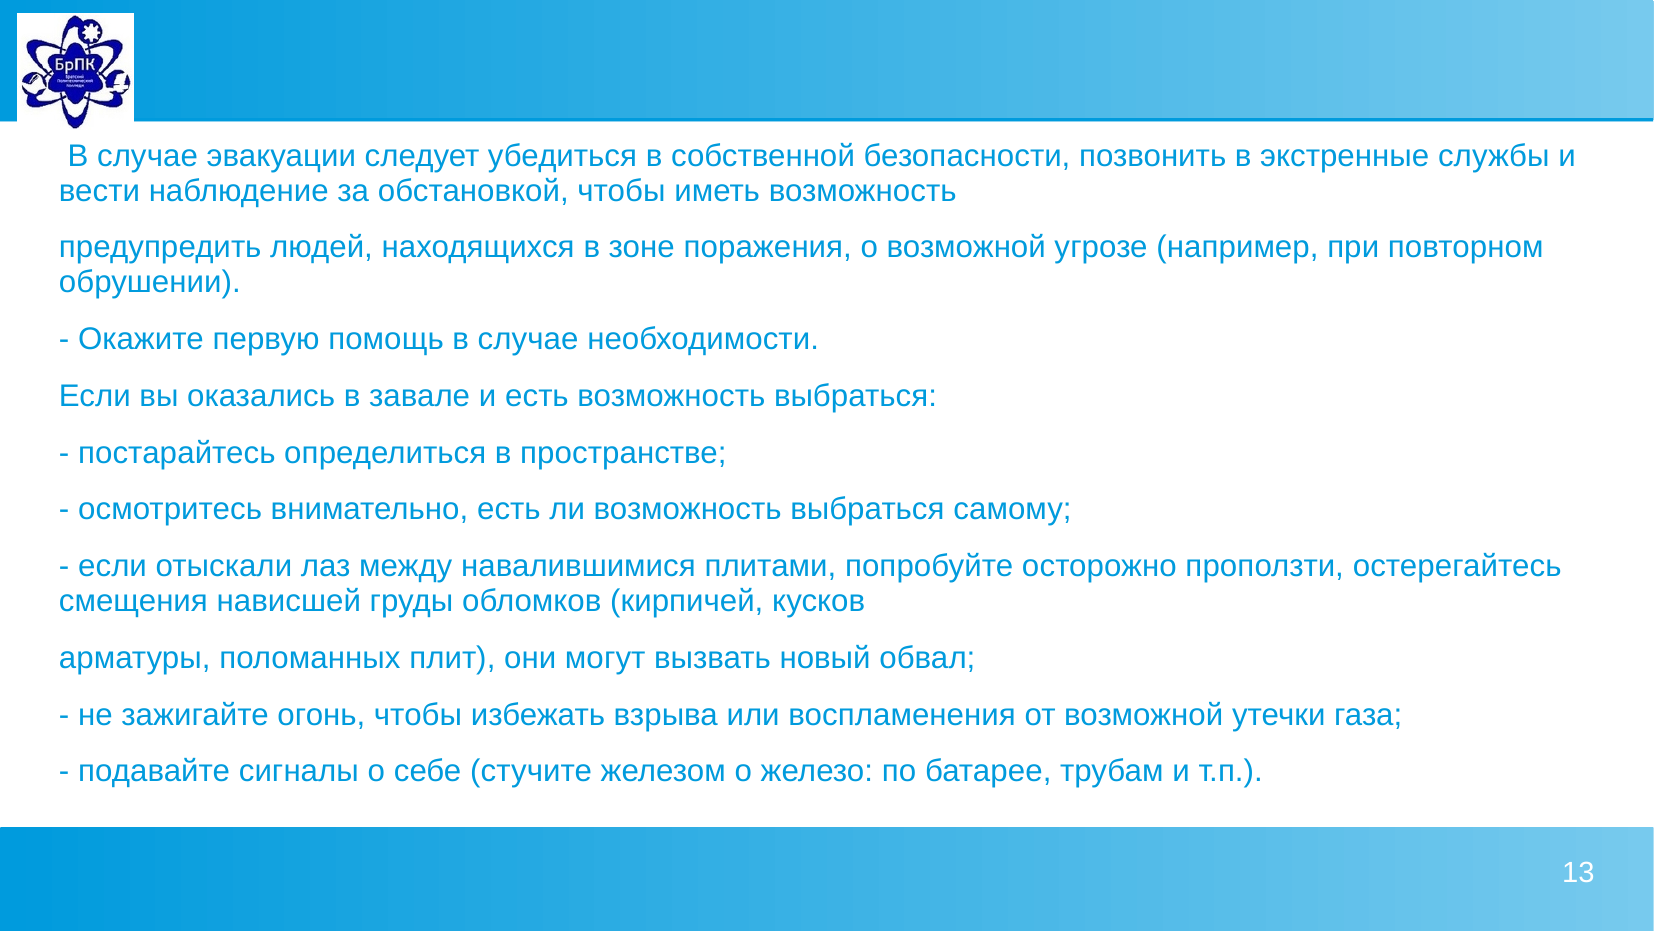

# В случае эвакуации следует убедиться в собственной безопасности, позвонить в экстренные службы и вести наблюдение за обстановкой, чтобы иметь возможность
предупредить людей, находящихся в зоне поражения, о возможной угрозе (например, при повторном обрушении).
- Окажите первую помощь в случае необходимости.
Если вы оказались в завале и есть возможность выбраться:
- постарайтесь определиться в пространстве;
- осмотритесь внимательно, есть ли возможность выбраться самому;
- если отыскали лаз между навалившимися плитами, попробуйте осторожно проползти, остерегайтесь смещения нависшей груды обломков (кирпичей, кусков
арматуры, поломанных плит), они могут вызвать новый обвал;
- не зажигайте огонь, чтобы избежать взрыва или воспламенения от возможной утечки газа;
- подавайте сигналы о себе (стучите железом о железо: по батарее, трубам и т.п.).
13